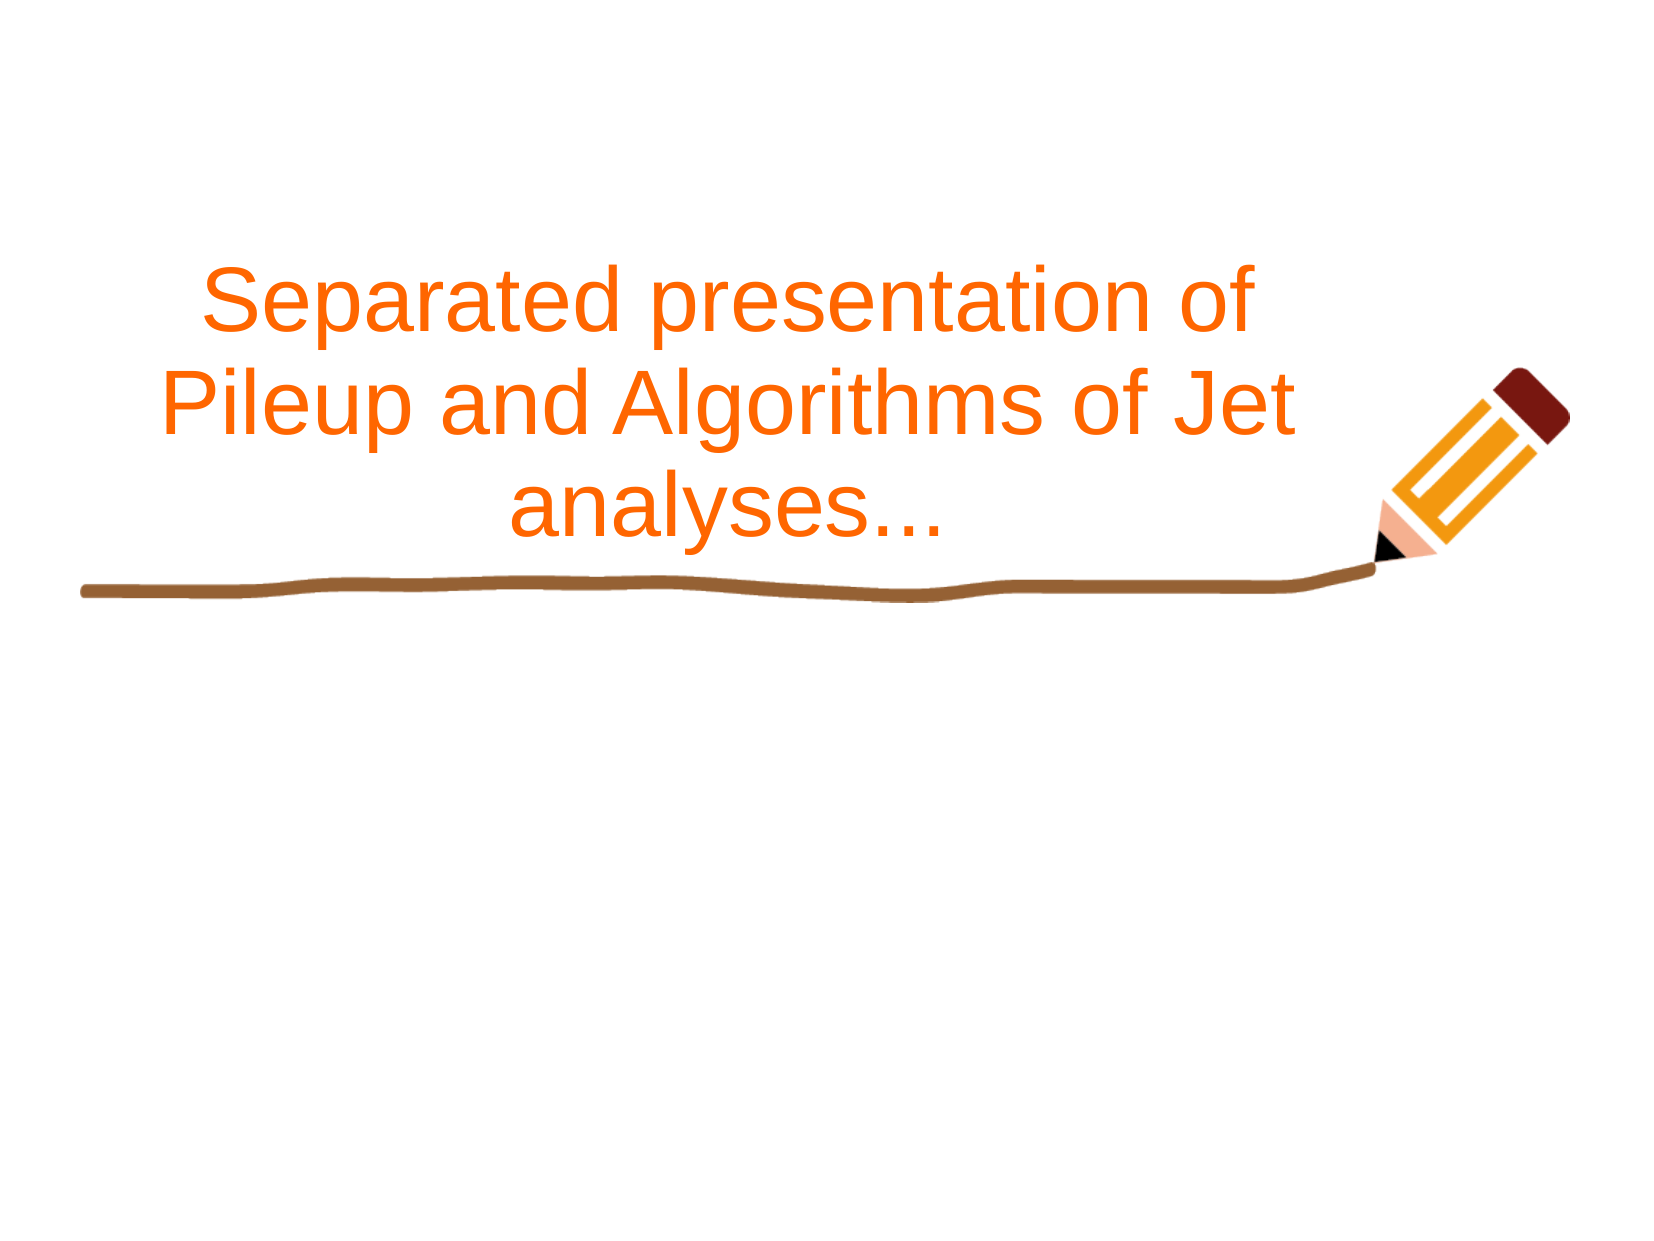

# Separated presentation of Pileup and Algorithms of Jet analyses...